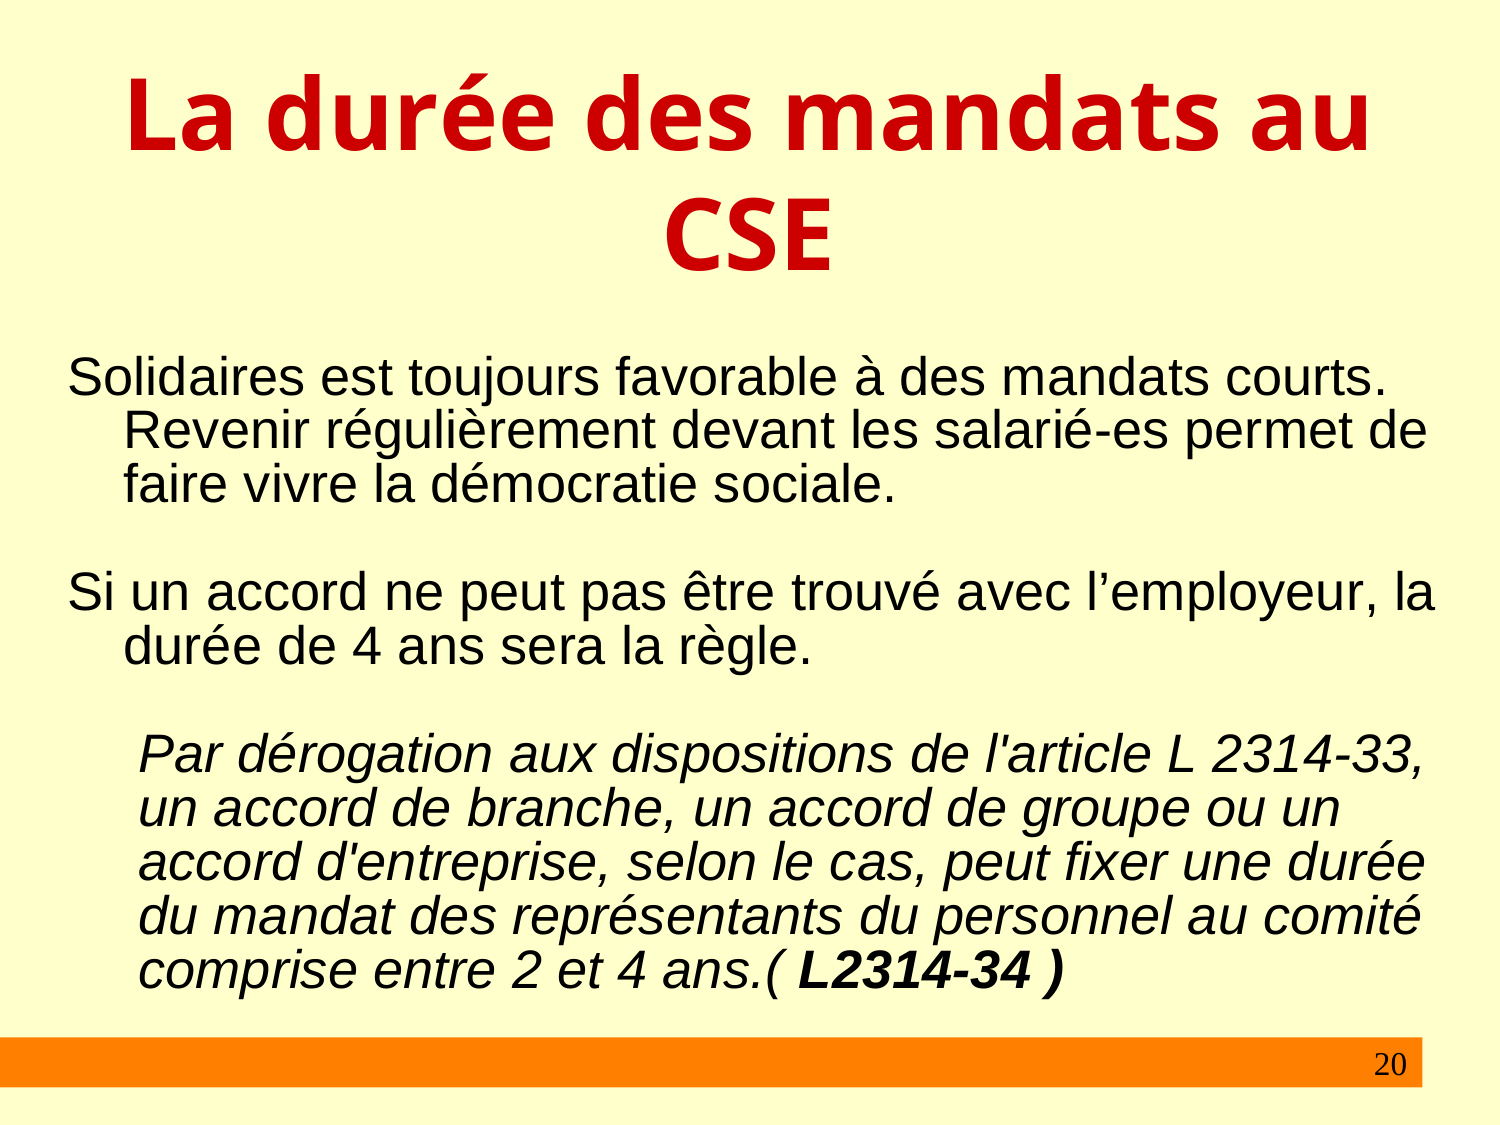

# La durée des mandats au CSE
Solidaires est toujours favorable à des mandats courts. Revenir régulièrement devant les salarié-es permet de faire vivre la démocratie sociale.
Si un accord ne peut pas être trouvé avec l’employeur, la durée de 4 ans sera la règle.
Par dérogation aux dispositions de l'article L 2314-33, un accord de branche, un accord de groupe ou un accord d'entreprise, selon le cas, peut fixer une durée du mandat des représentants du personnel au comité comprise entre 2 et 4 ans.( L2314-34 )